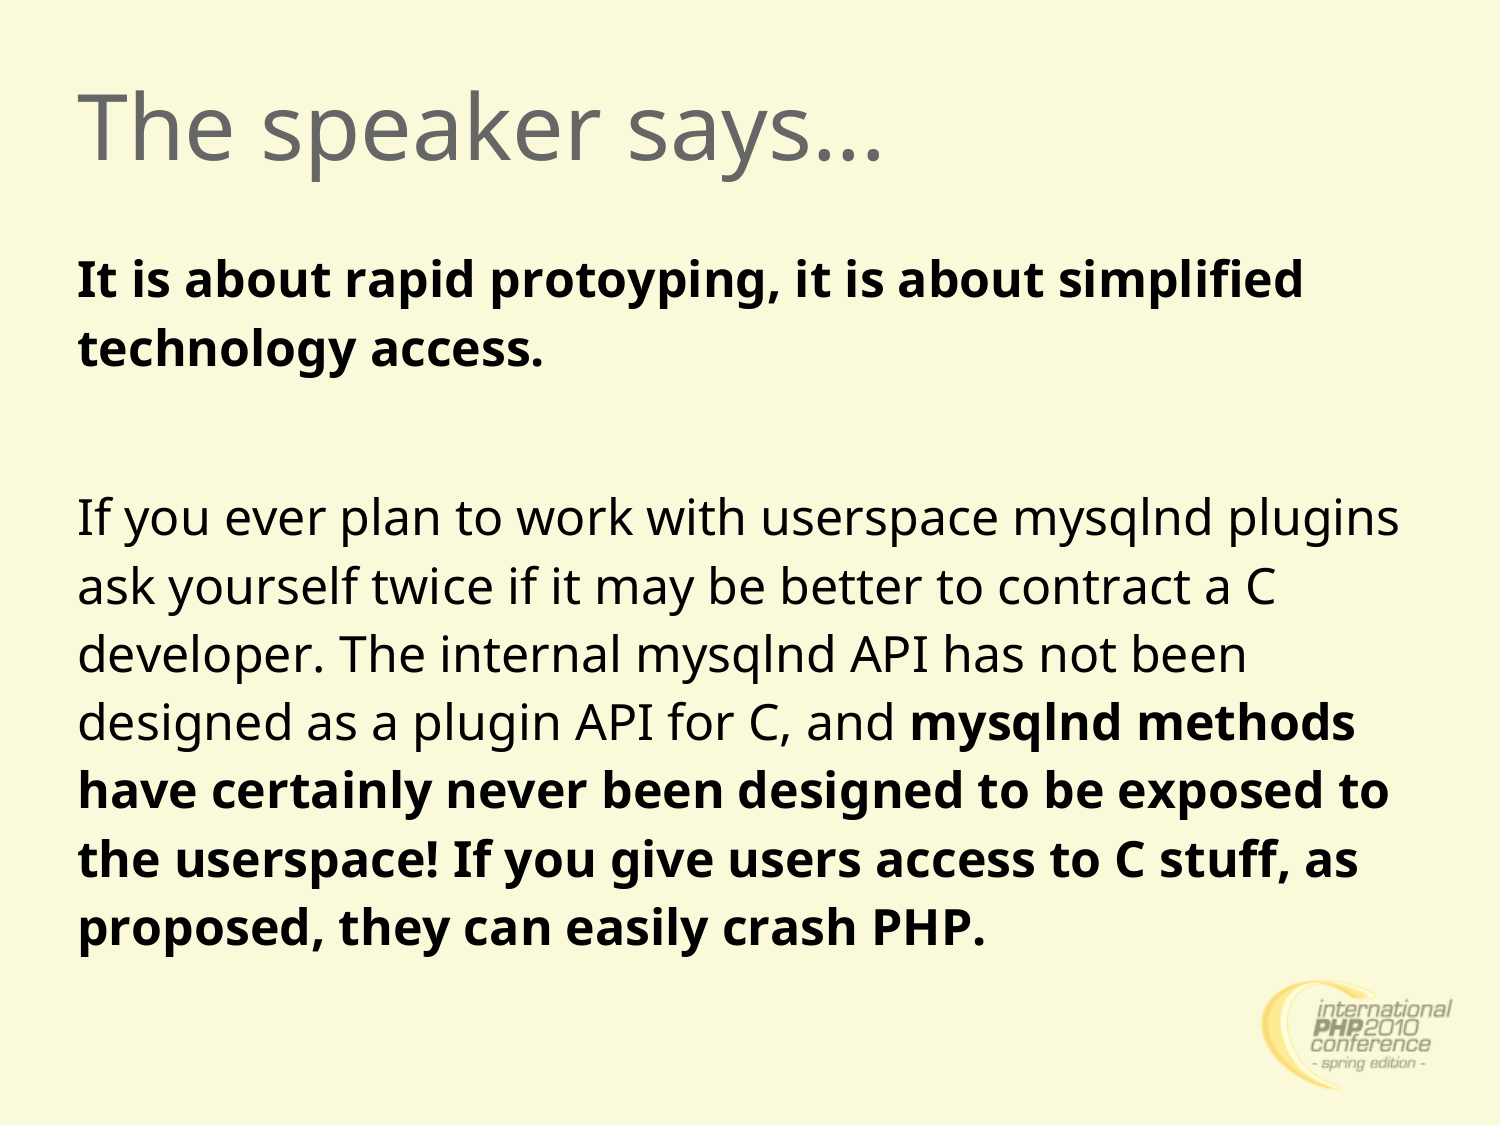

# The speaker says...
It is about rapid protoyping, it is about simplified technology access.
If you ever plan to work with userspace mysqlnd plugins ask yourself twice if it may be better to contract a C developer. The internal mysqlnd API has not been designed as a plugin API for C, and mysqlnd methods have certainly never been designed to be exposed to the userspace! If you give users access to C stuff, as proposed, they can easily crash PHP.